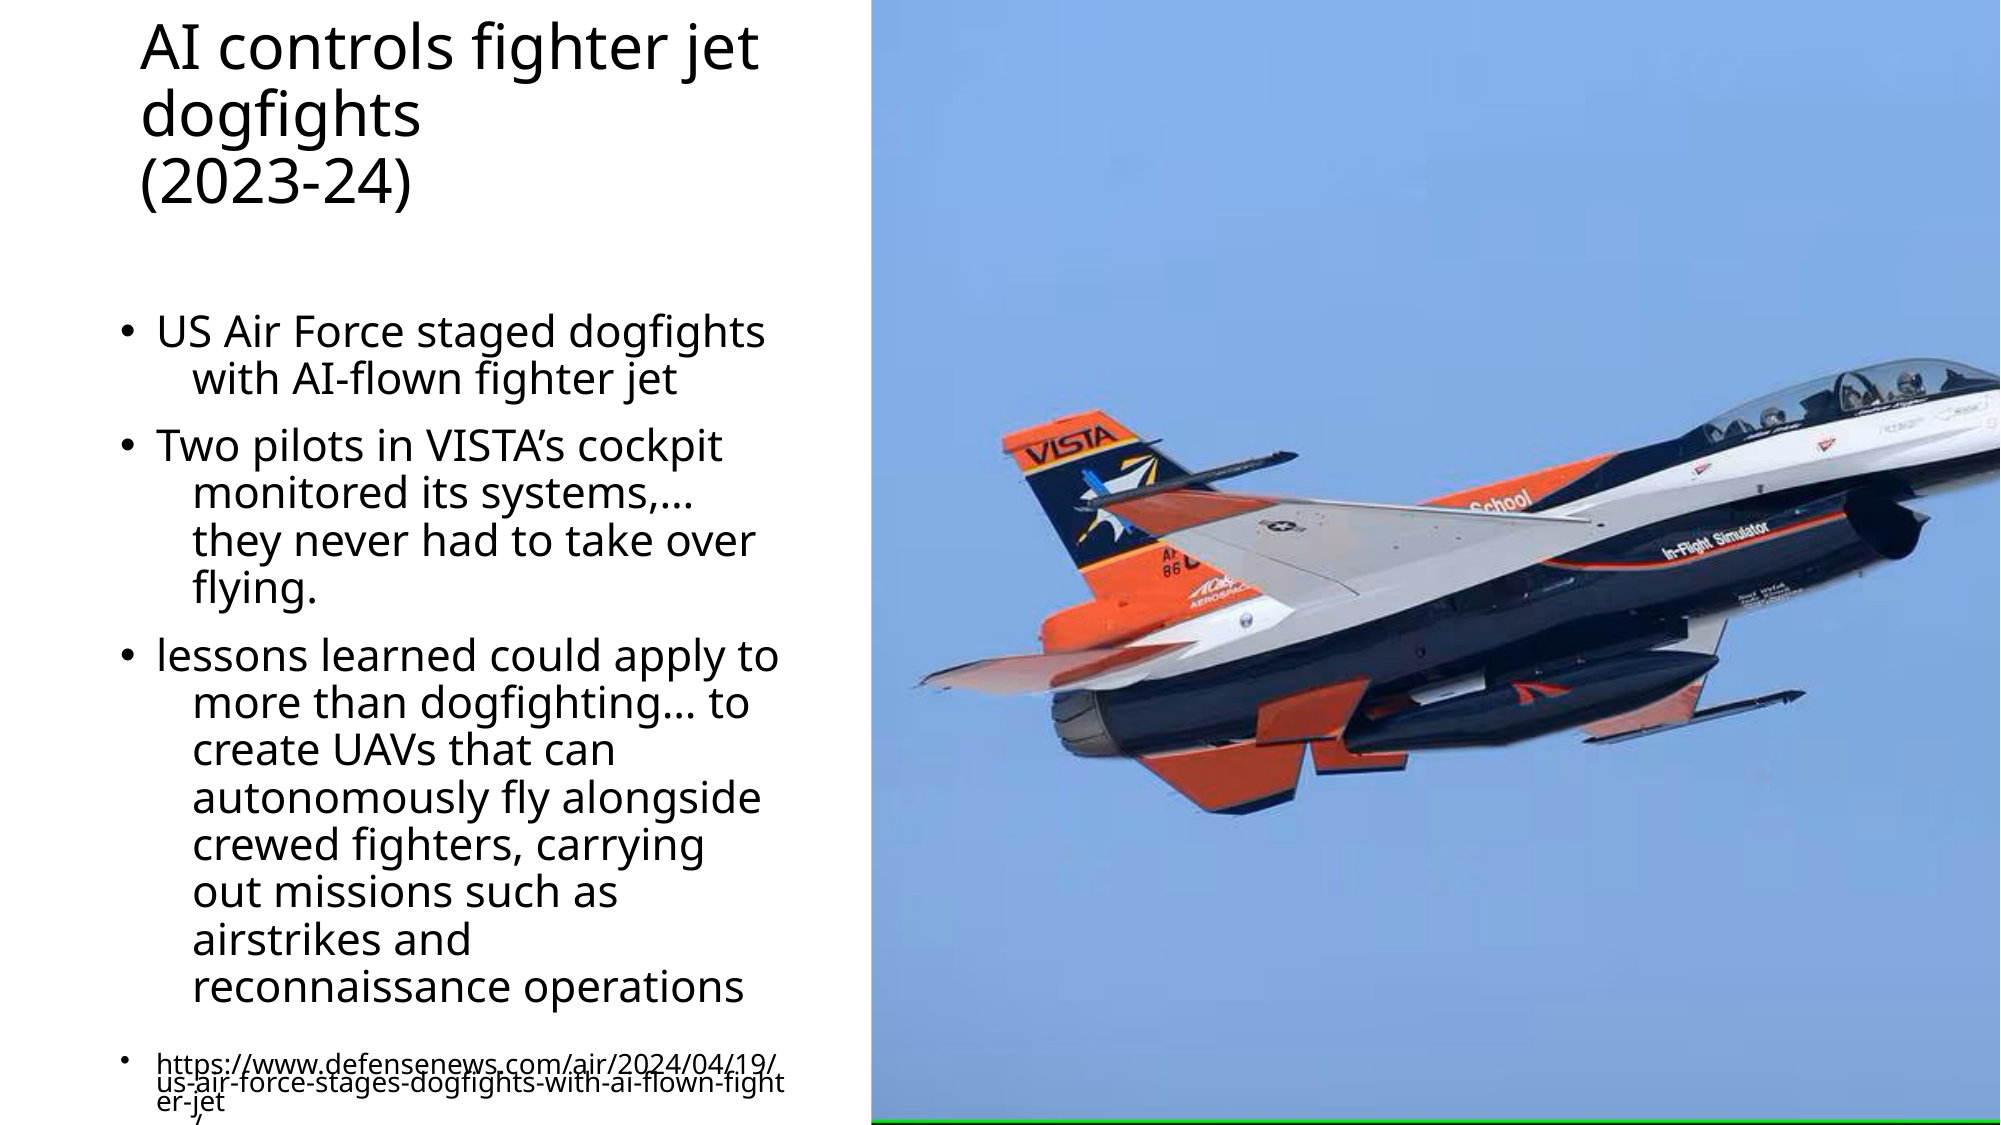

# AI controls fighter jet dogfights (2023-24)
US Air Force staged dogfights with AI-flown fighter jet
Two pilots in VISTA’s cockpit monitored its systems,… they never had to take over flying.
lessons learned could apply to more than dogfighting… to create UAVs that can autonomously fly alongside crewed fighters, carrying out missions such as airstrikes and reconnaissance operations
https://www.defensenews.com/air/2024/04/19/us-air-force-stages-dogfights-with-ai-flown-fighter-jet/